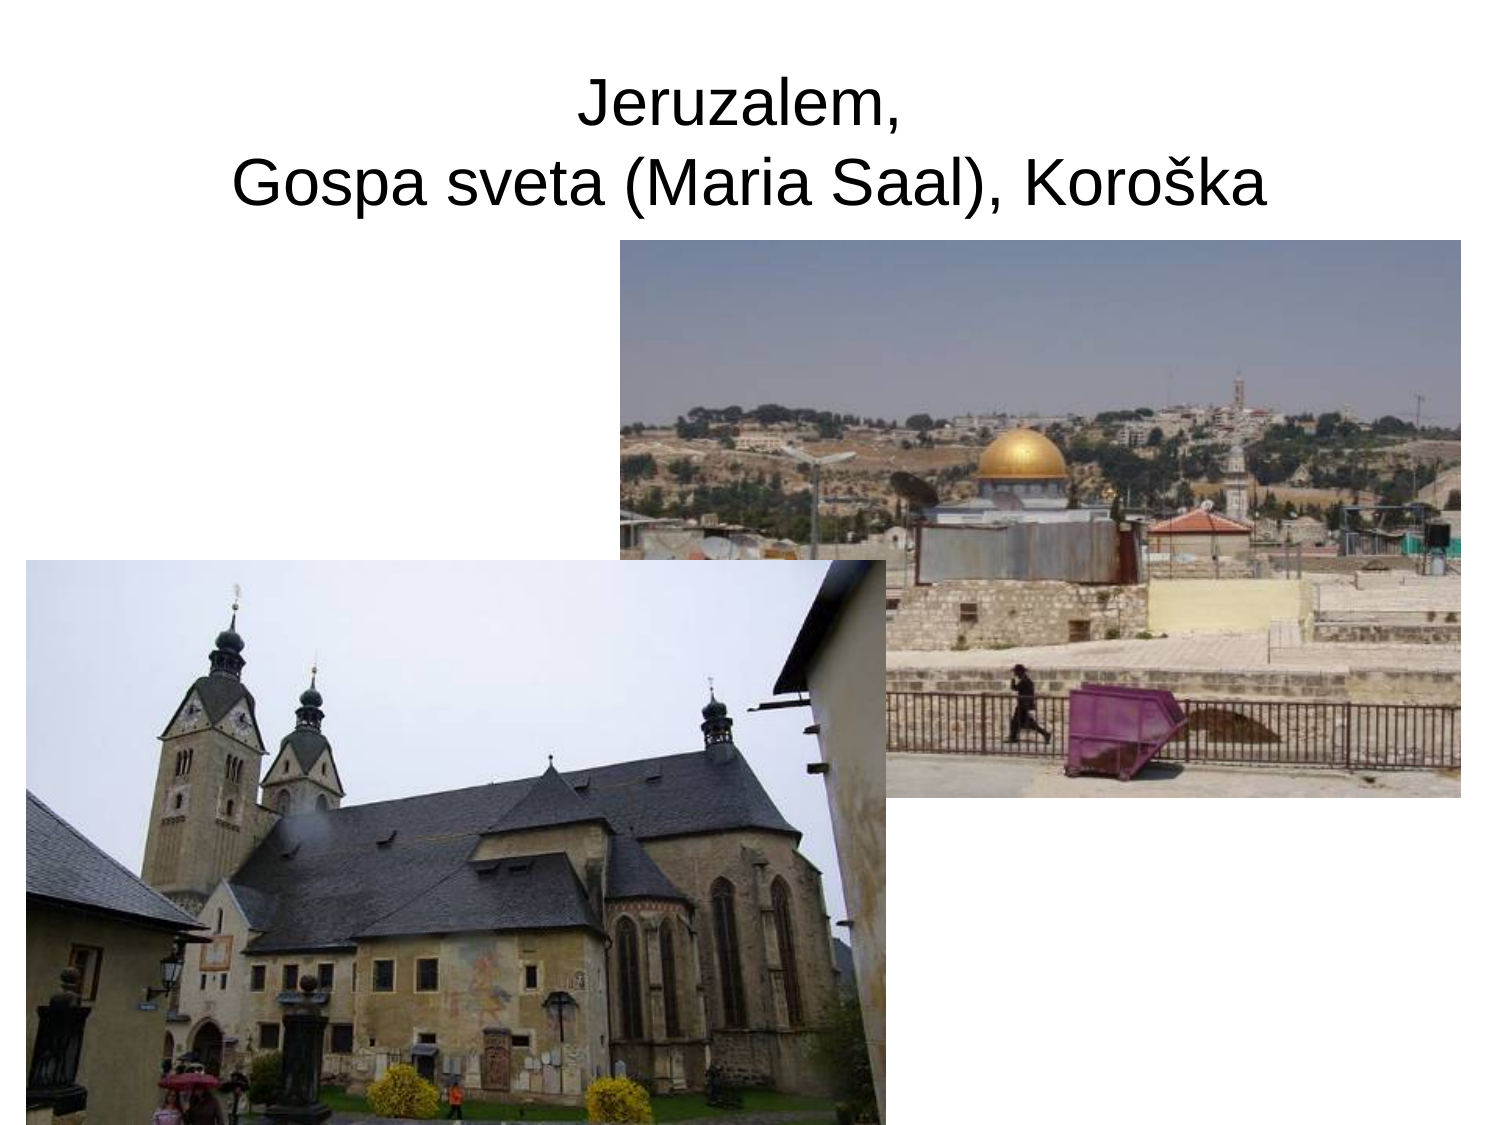

# Jeruzalem, Gospa sveta (Maria Saal), Koroška